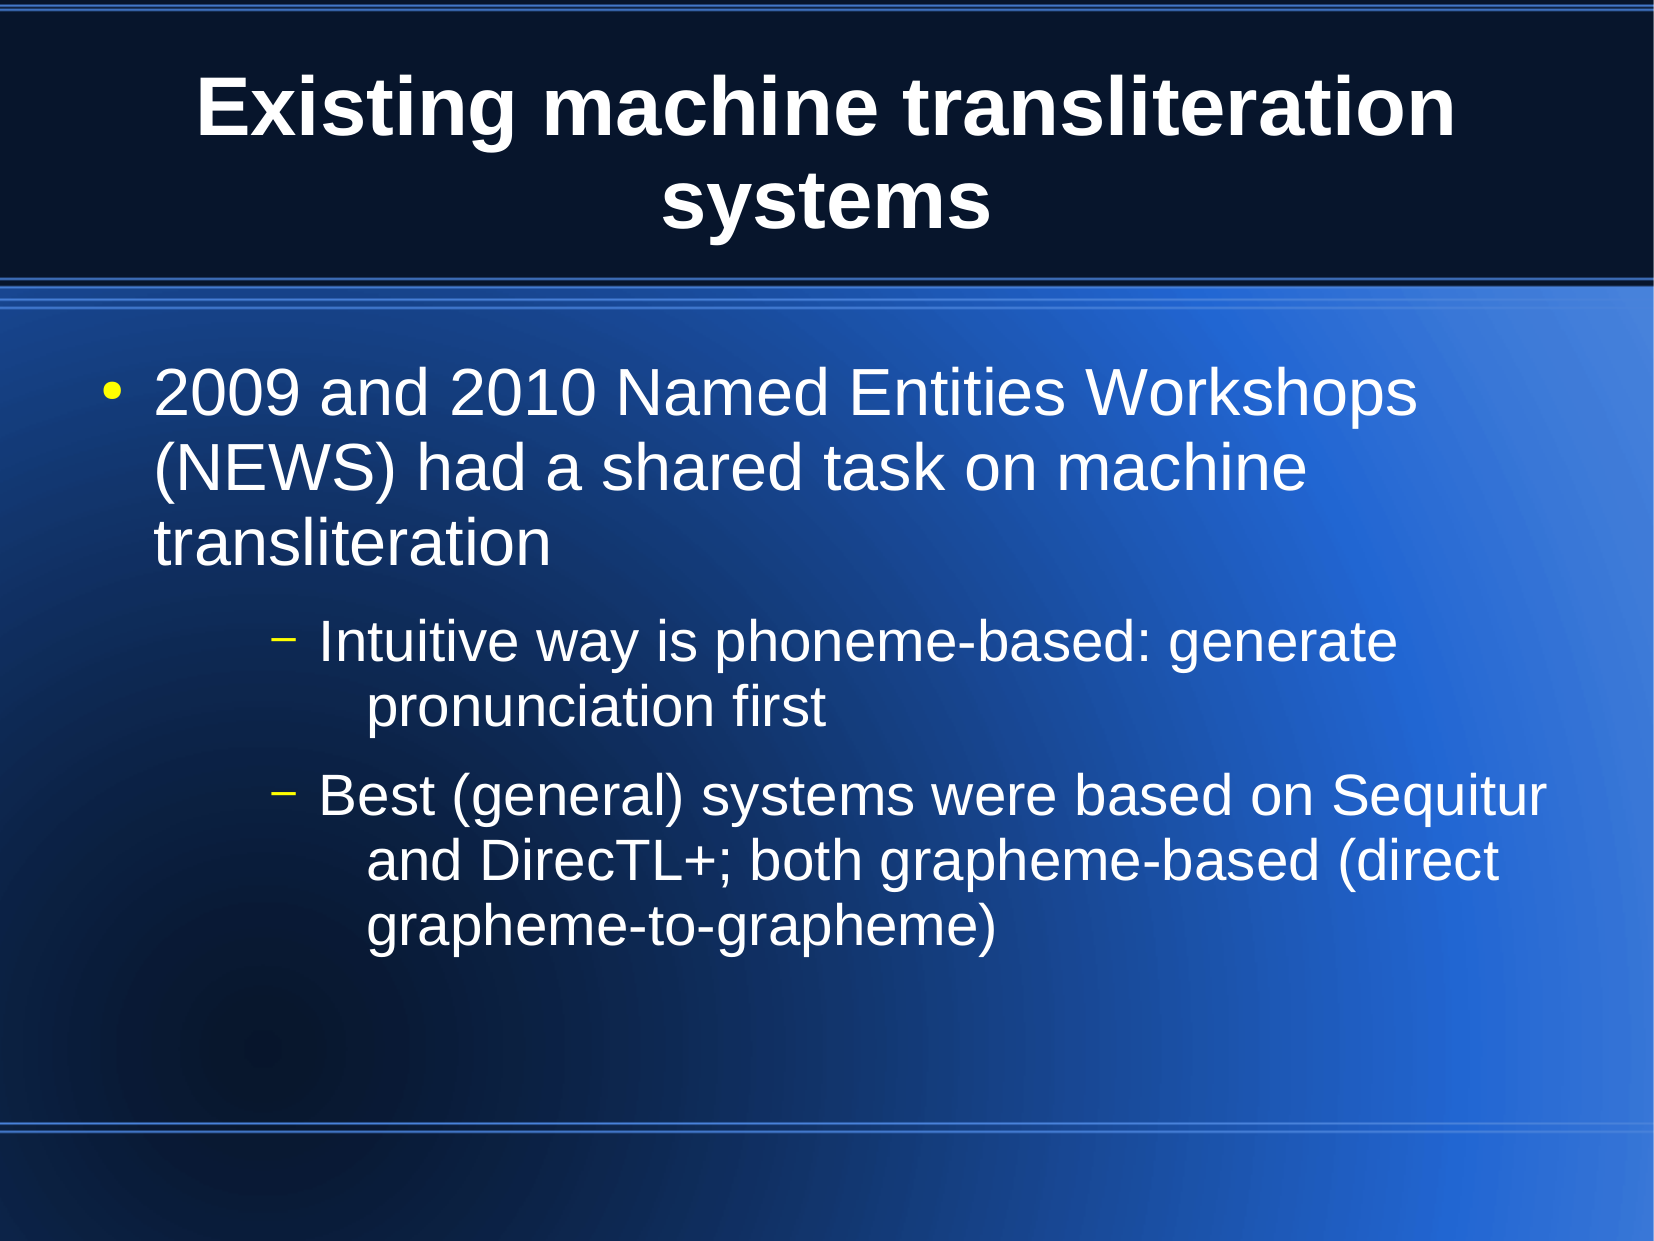

# Existing machine transliteration systems
2009 and 2010 Named Entities Workshops (NEWS) had a shared task on machine transliteration
Intuitive way is phoneme-based: generate pronunciation first
Best (general) systems were based on Sequitur and DirecTL+; both grapheme-based (direct grapheme-to-grapheme)